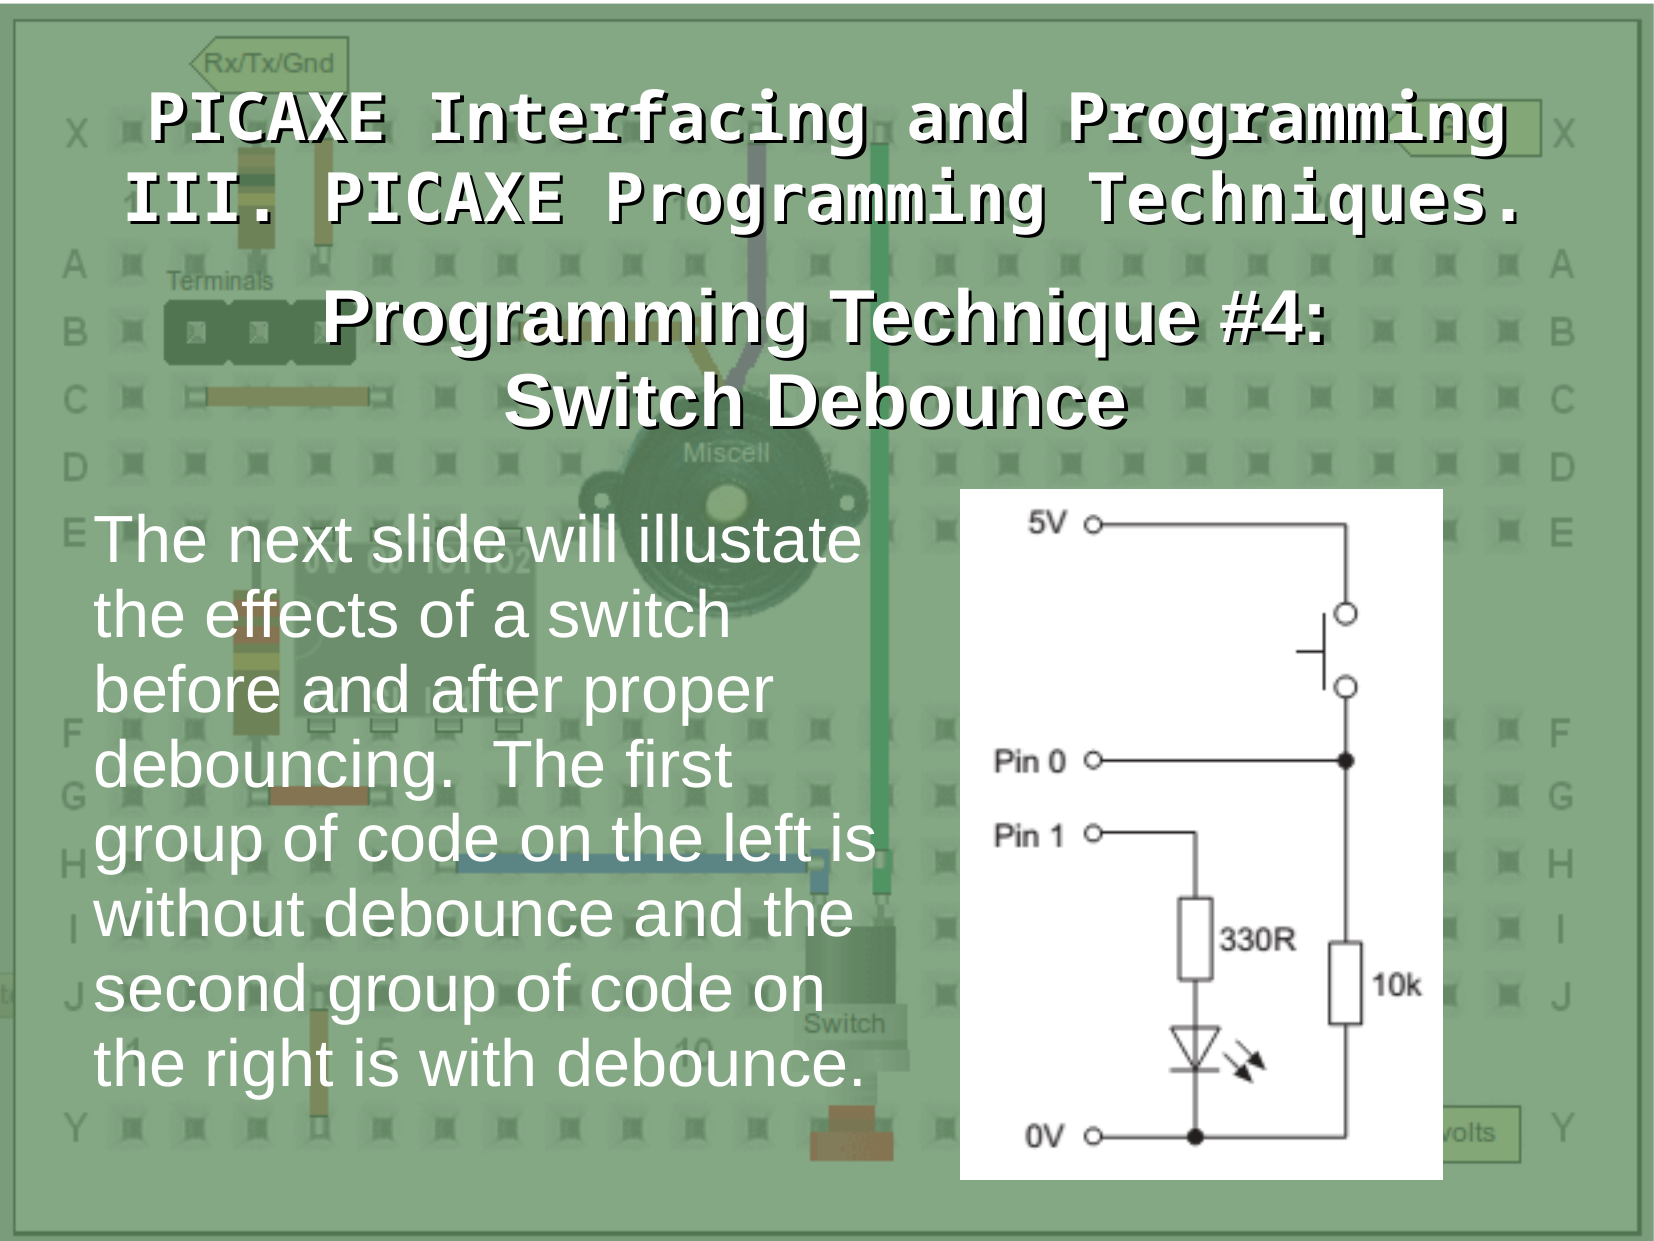

# PICAXE Interfacing and Programming III. PICAXE Programming Techniques.
 Programming Technique #4:
Switch Debounce
The next slide will illustate the effects of a switch before and after proper debouncing. The first group of code on the left is without debounce and the second group of code on the right is with debounce.